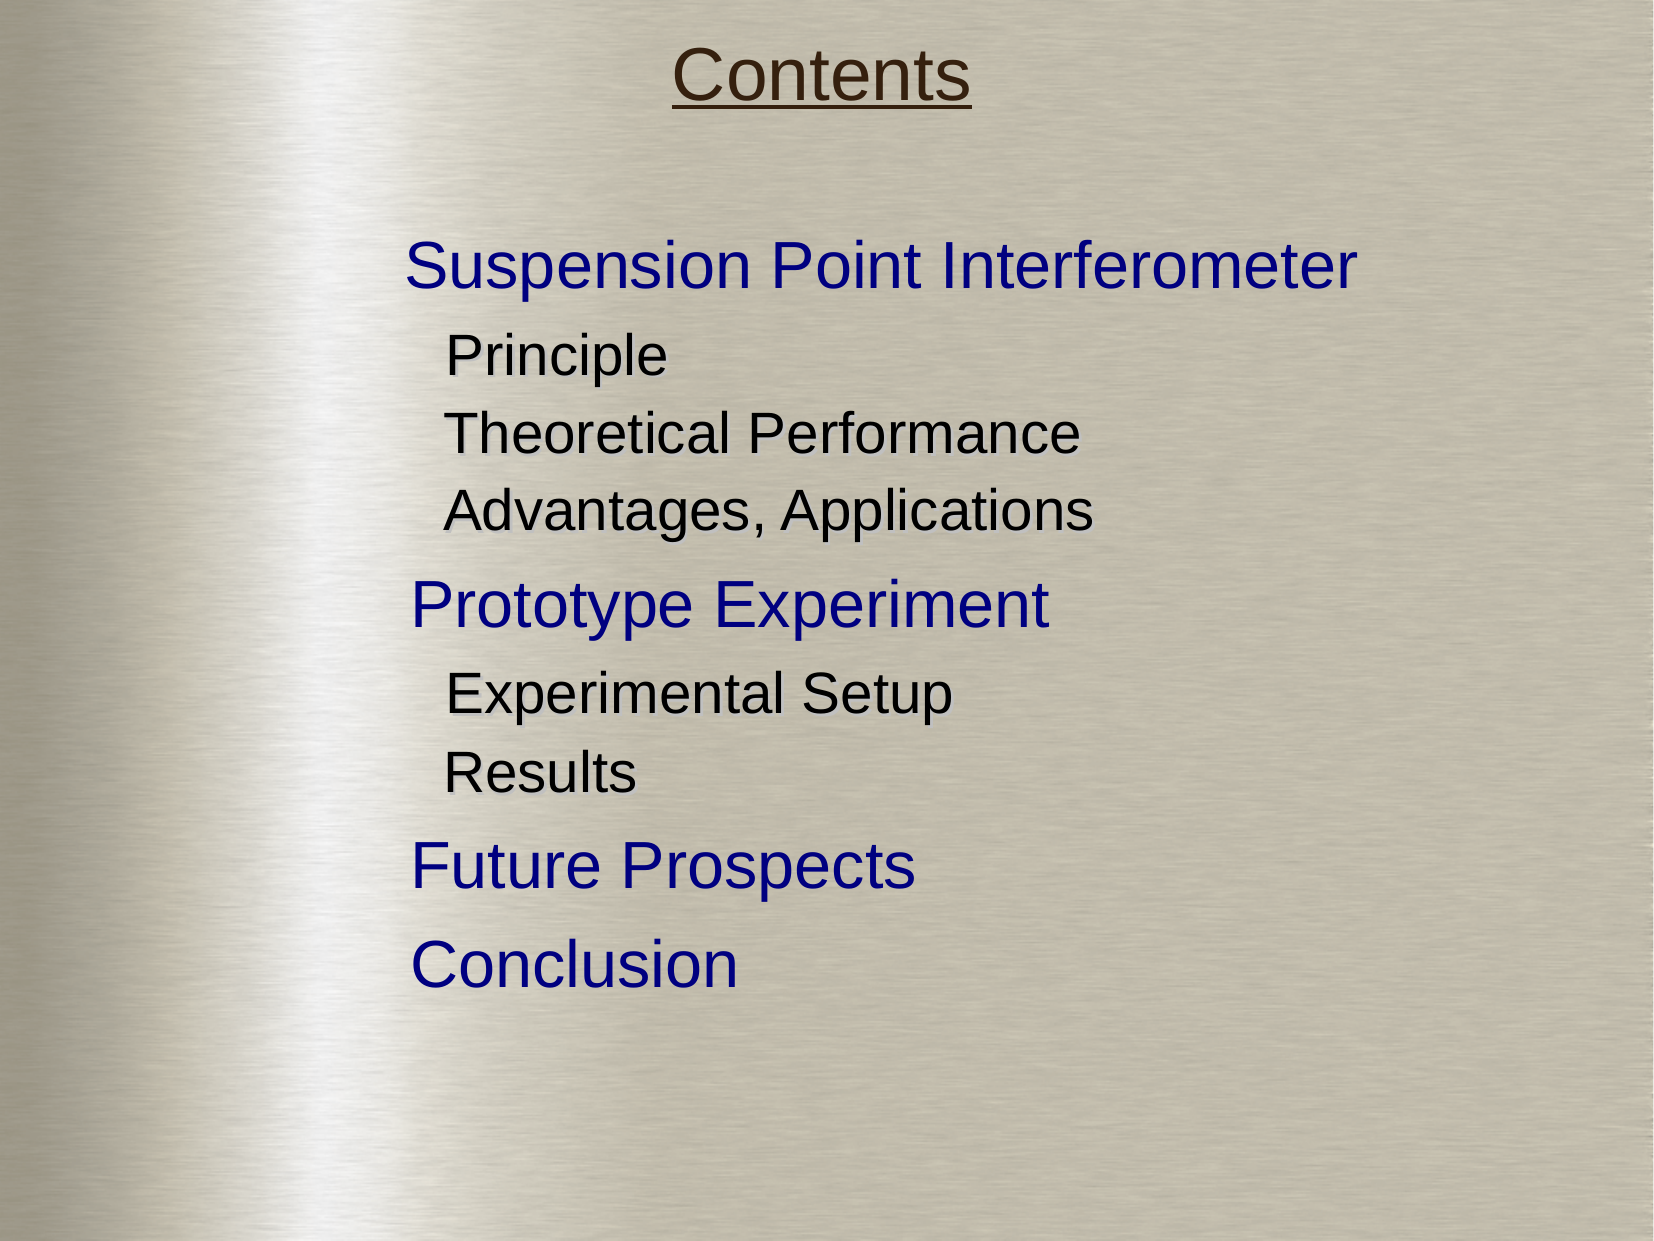

Contents
 Suspension Point Interferometer
 Principle
 Theoretical Performance
 Advantages, Applications
 Prototype Experiment
 Experimental Setup
 Results
 Future Prospects
 Conclusion